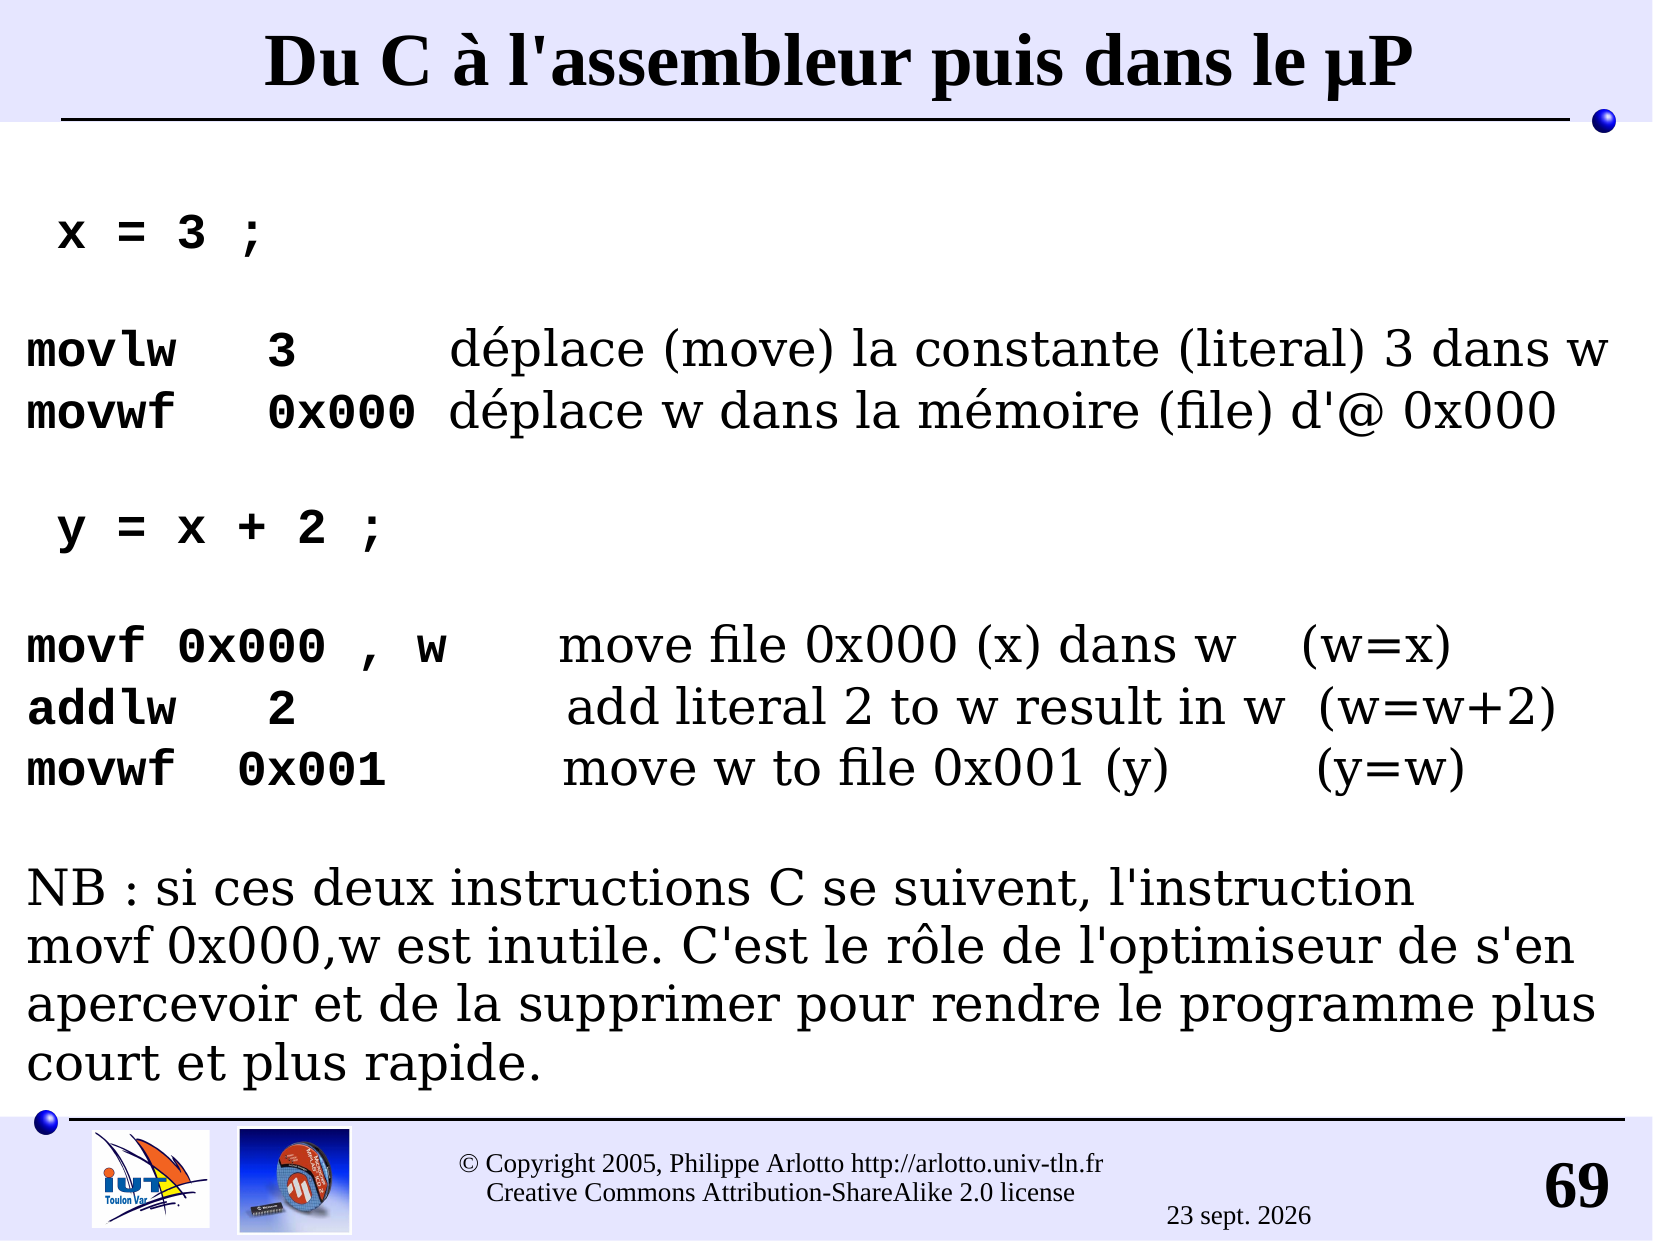

# Du C à l'assembleur puis dans le µP
 x = 3 ;
movlw 3 	 déplace (move) la constante (literal) 3 dans w
movwf 0x000 déplace w dans la mémoire (file) d'@ 0x000
 y = x + 2 ;
movf 0x000 , w move file 0x000 (x) dans w (w=x)
addlw 2 add literal 2 to w result in w (w=w+2)
movwf 0x001 move w to file 0x001 (y) (y=w)
NB : si ces deux instructions C se suivent, l'instruction
movf 0x000,w est inutile. C'est le rôle de l'optimiseur de s'en
apercevoir et de la supprimer pour rendre le programme plus
court et plus rapide.